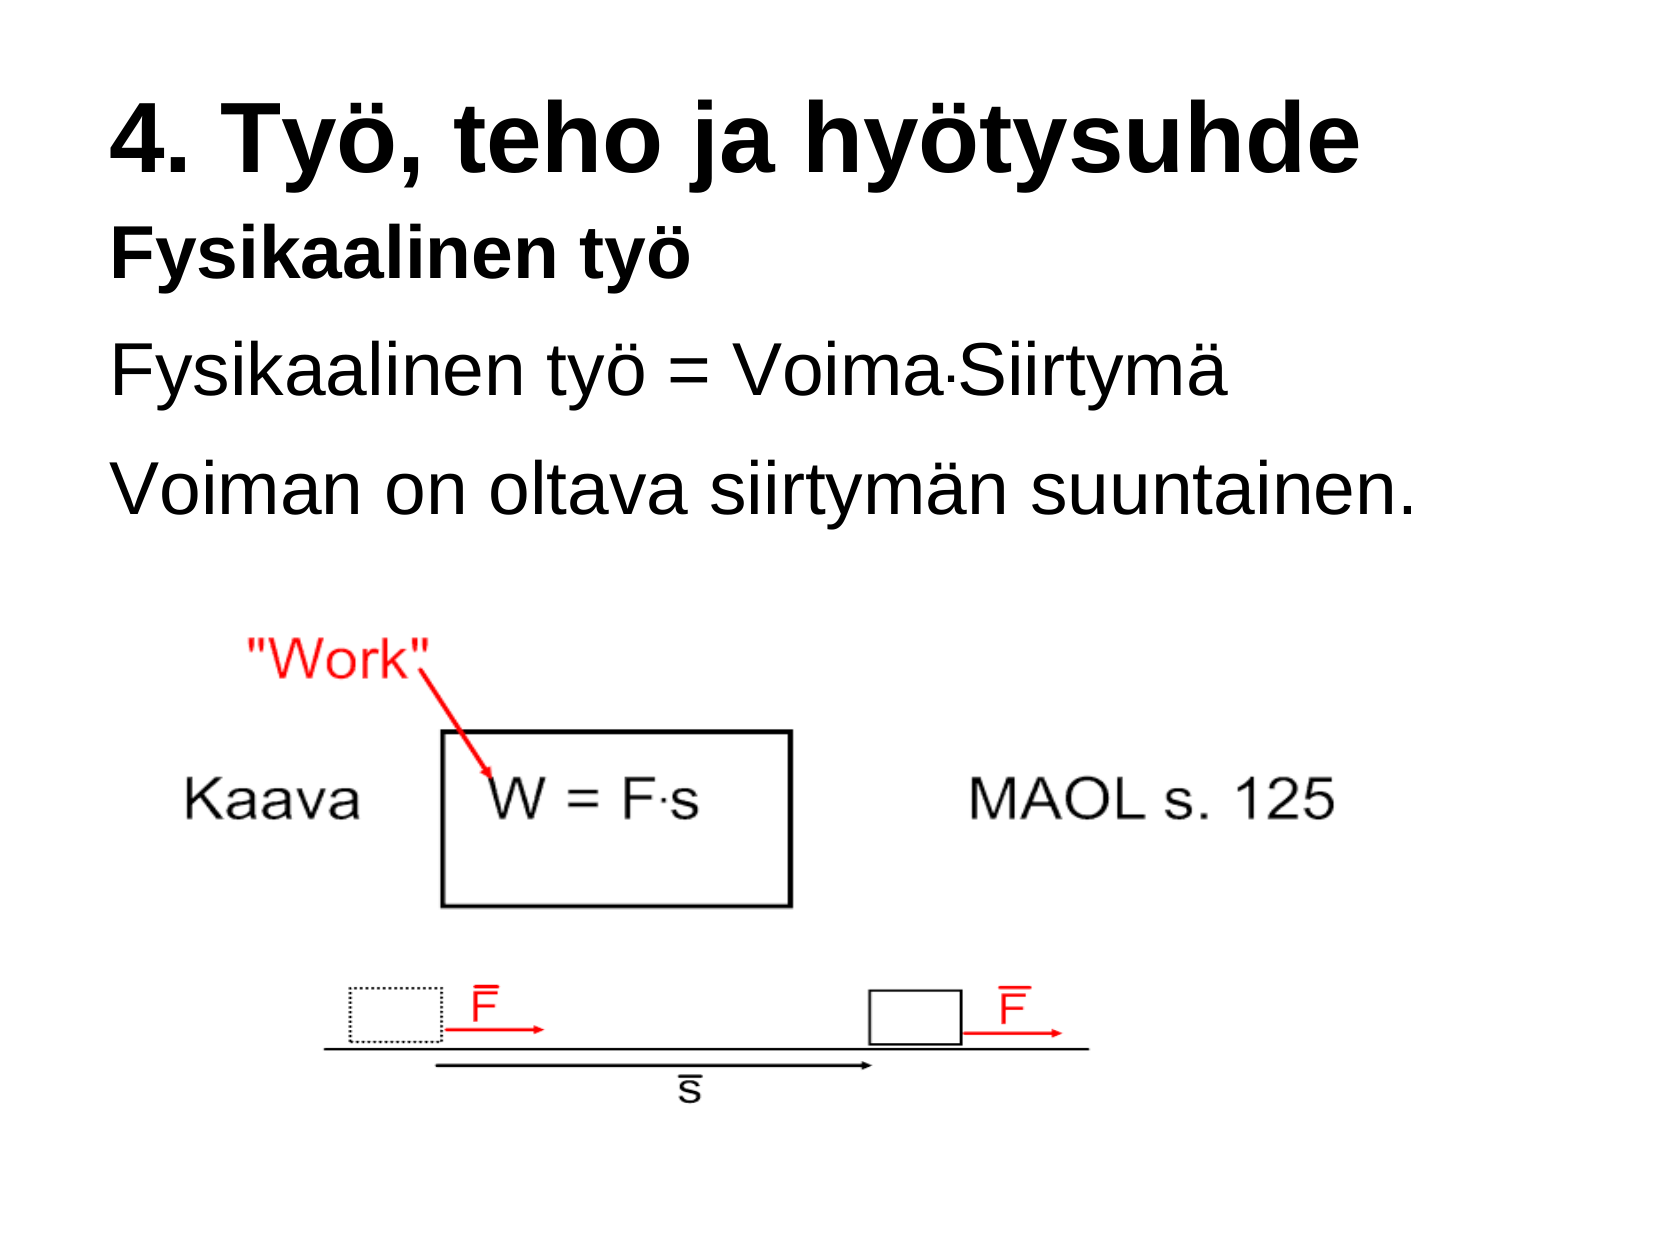

4. Työ, teho ja hyötysuhde
Fysikaalinen työ
Fysikaalinen työ = Voima.Siirtymä
Voiman on oltava siirtymän suuntainen.